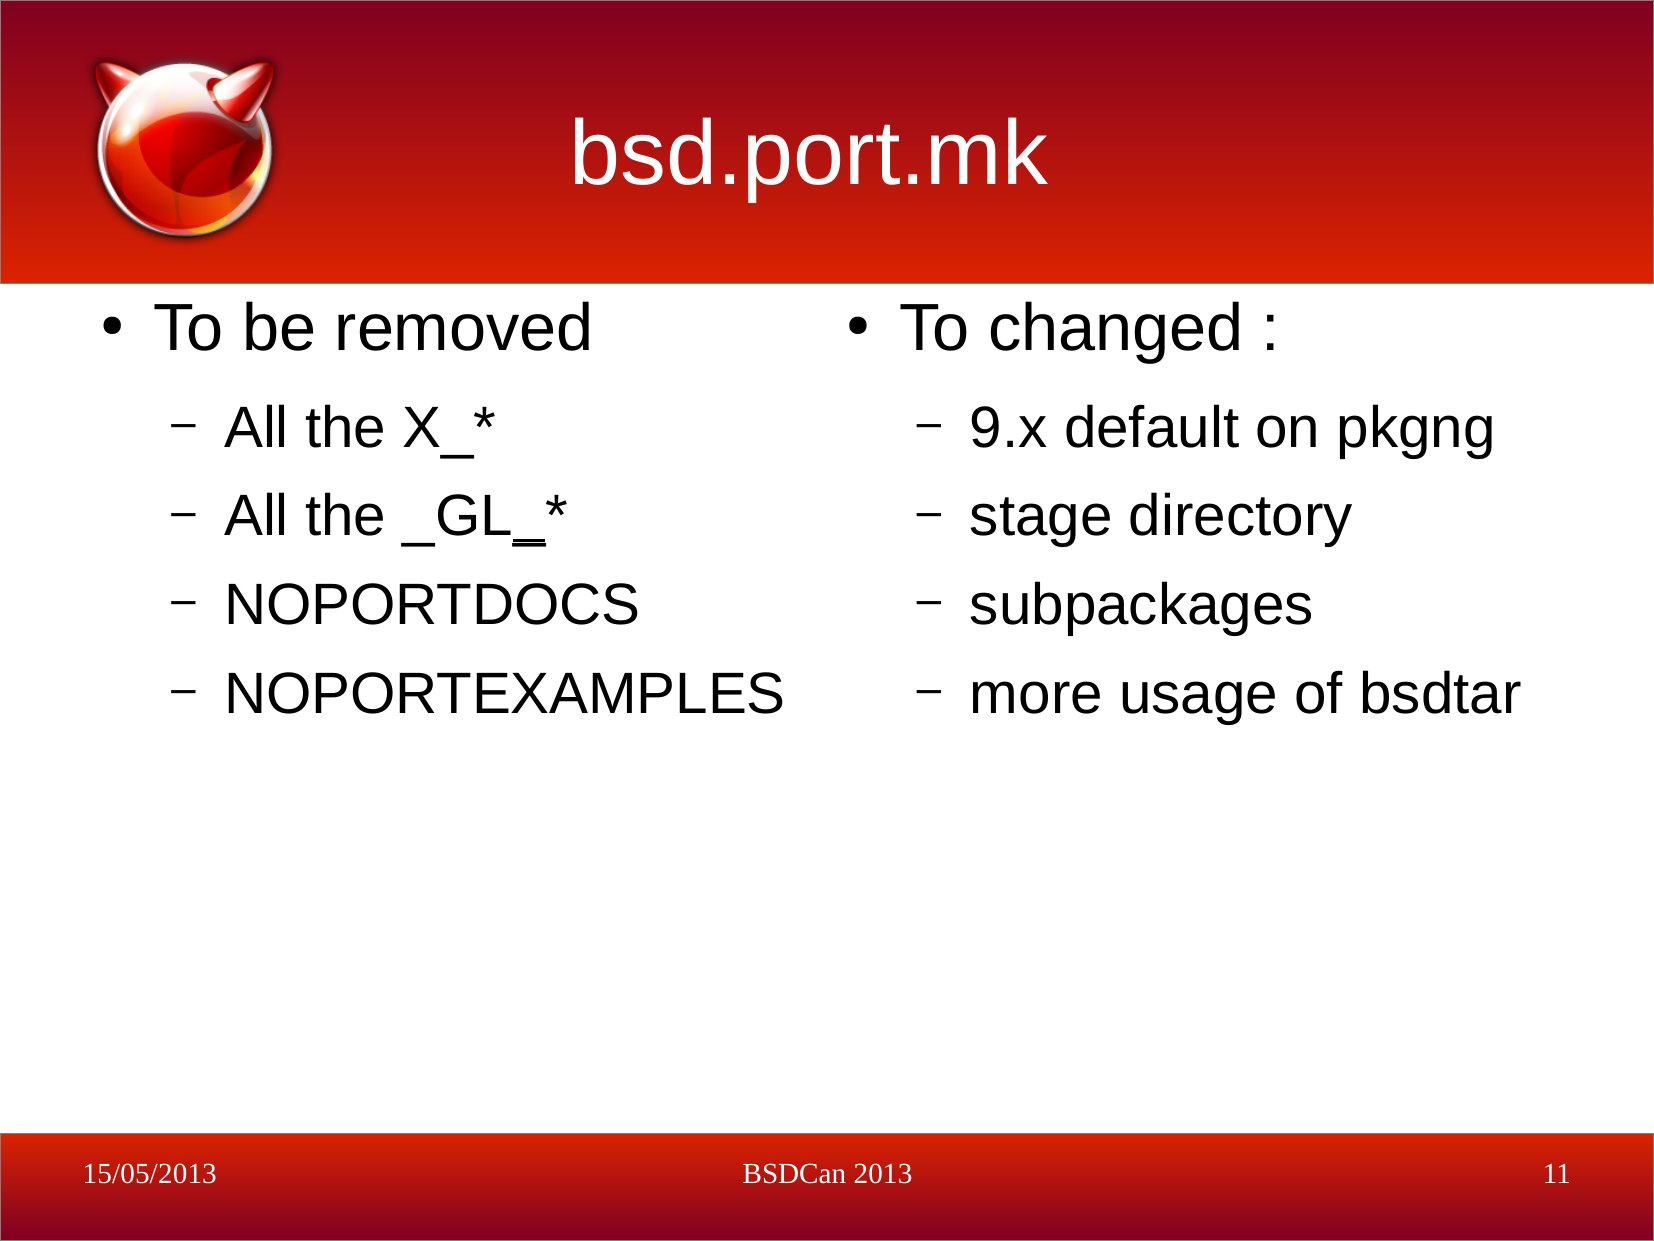

# bsd.port.mk
To be removed
All the X_*
All the _GL_*
NOPORTDOCS
NOPORTEXAMPLES
To changed :
9.x default on pkgng
stage directory
subpackages
more usage of bsdtar
15/05/2013
BSDCan 2013
11